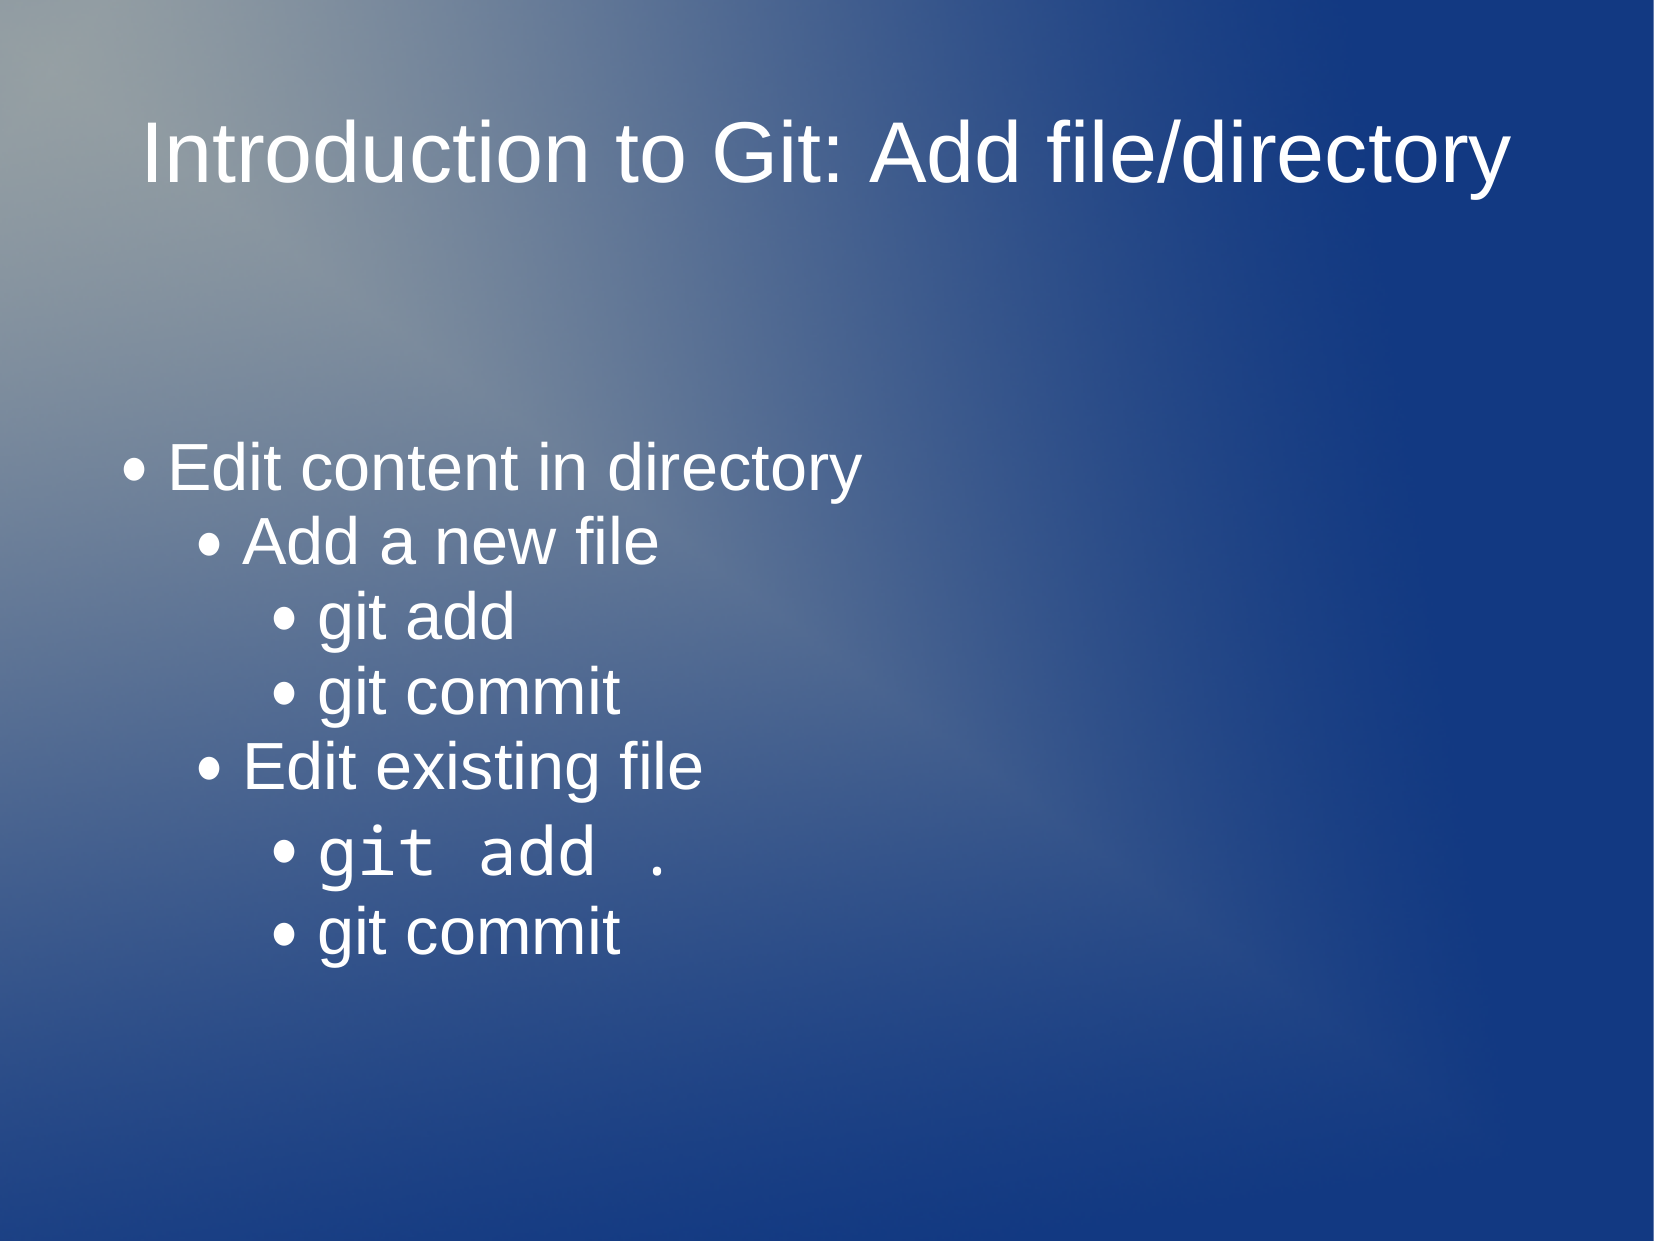

# Introduction to Git: Add file/directory
Edit content in directory
Add a new file
git add
git commit
Edit existing file
git add .
git commit